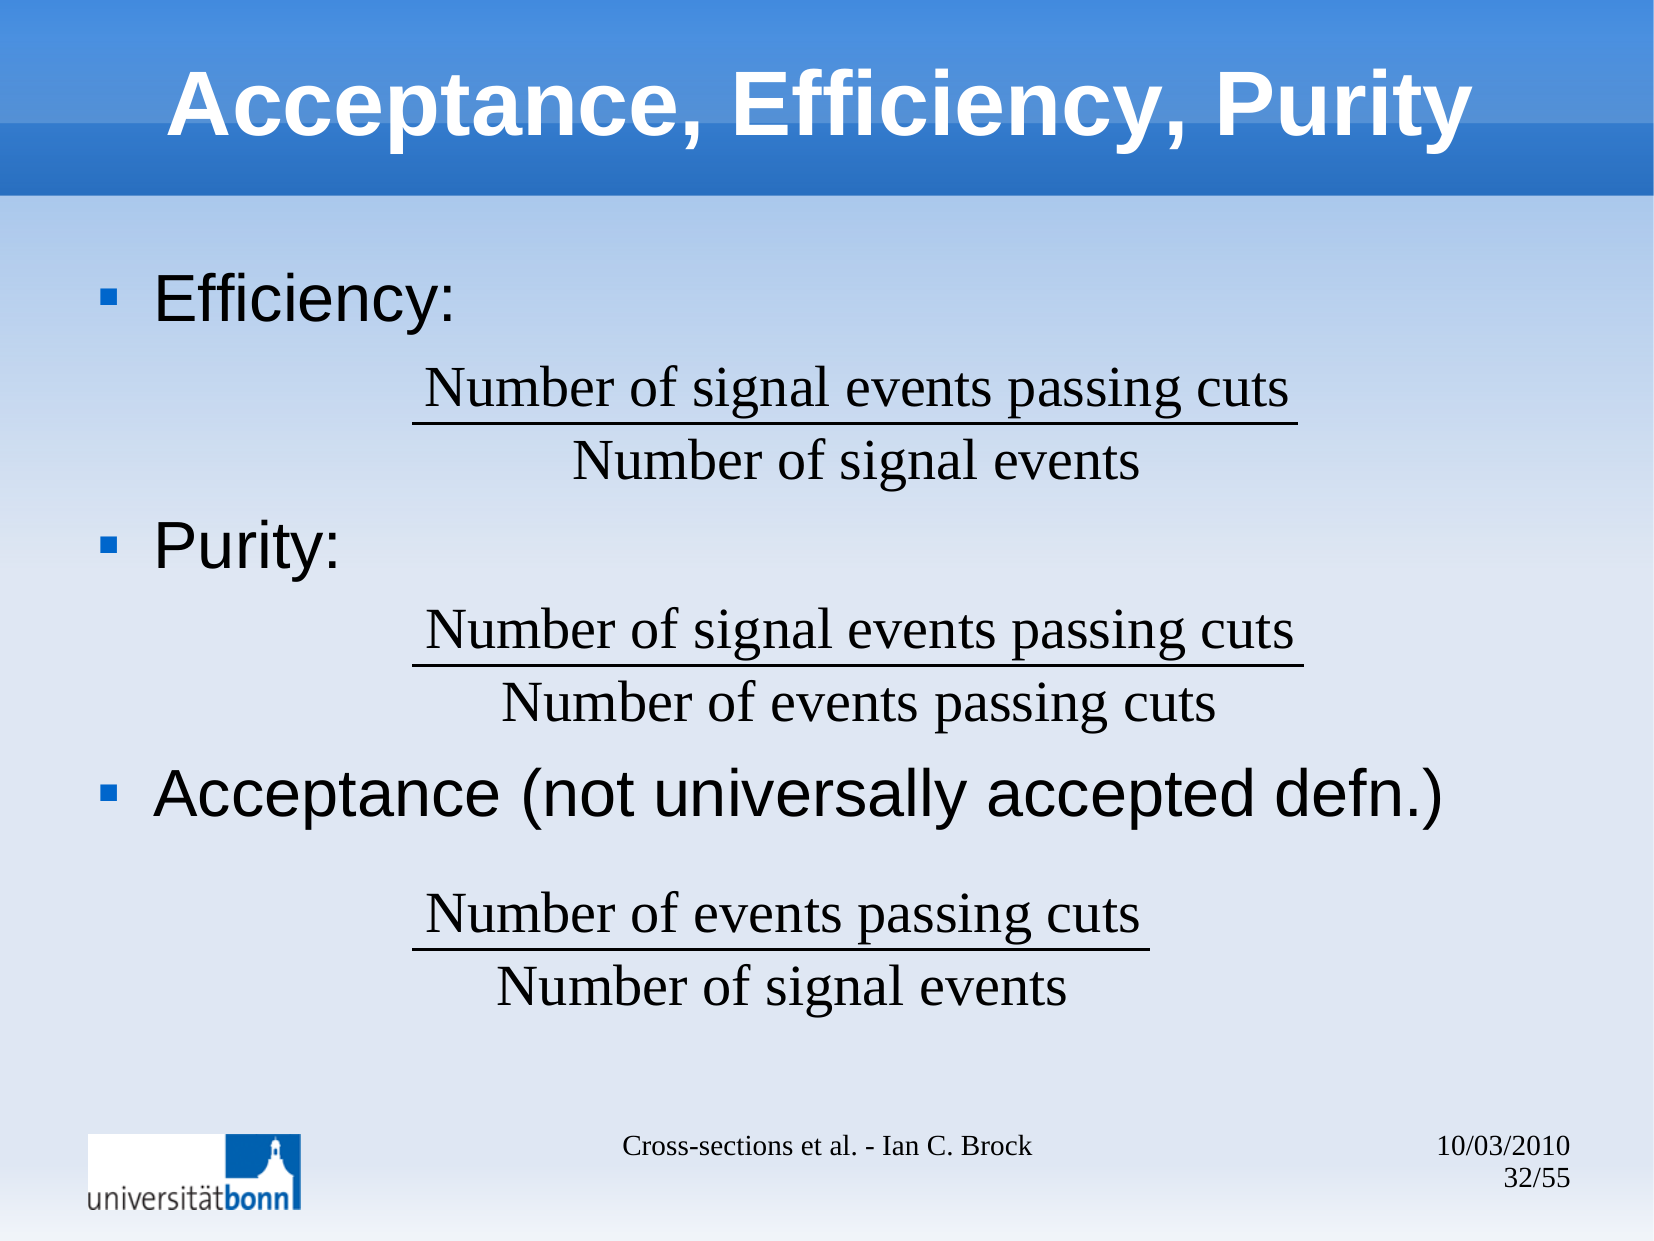

# Acceptance, Efficiency, Purity
Efficiency:
Purity:
Acceptance (not universally accepted defn.)
Cross-sections et al. - Ian C. Brock
32